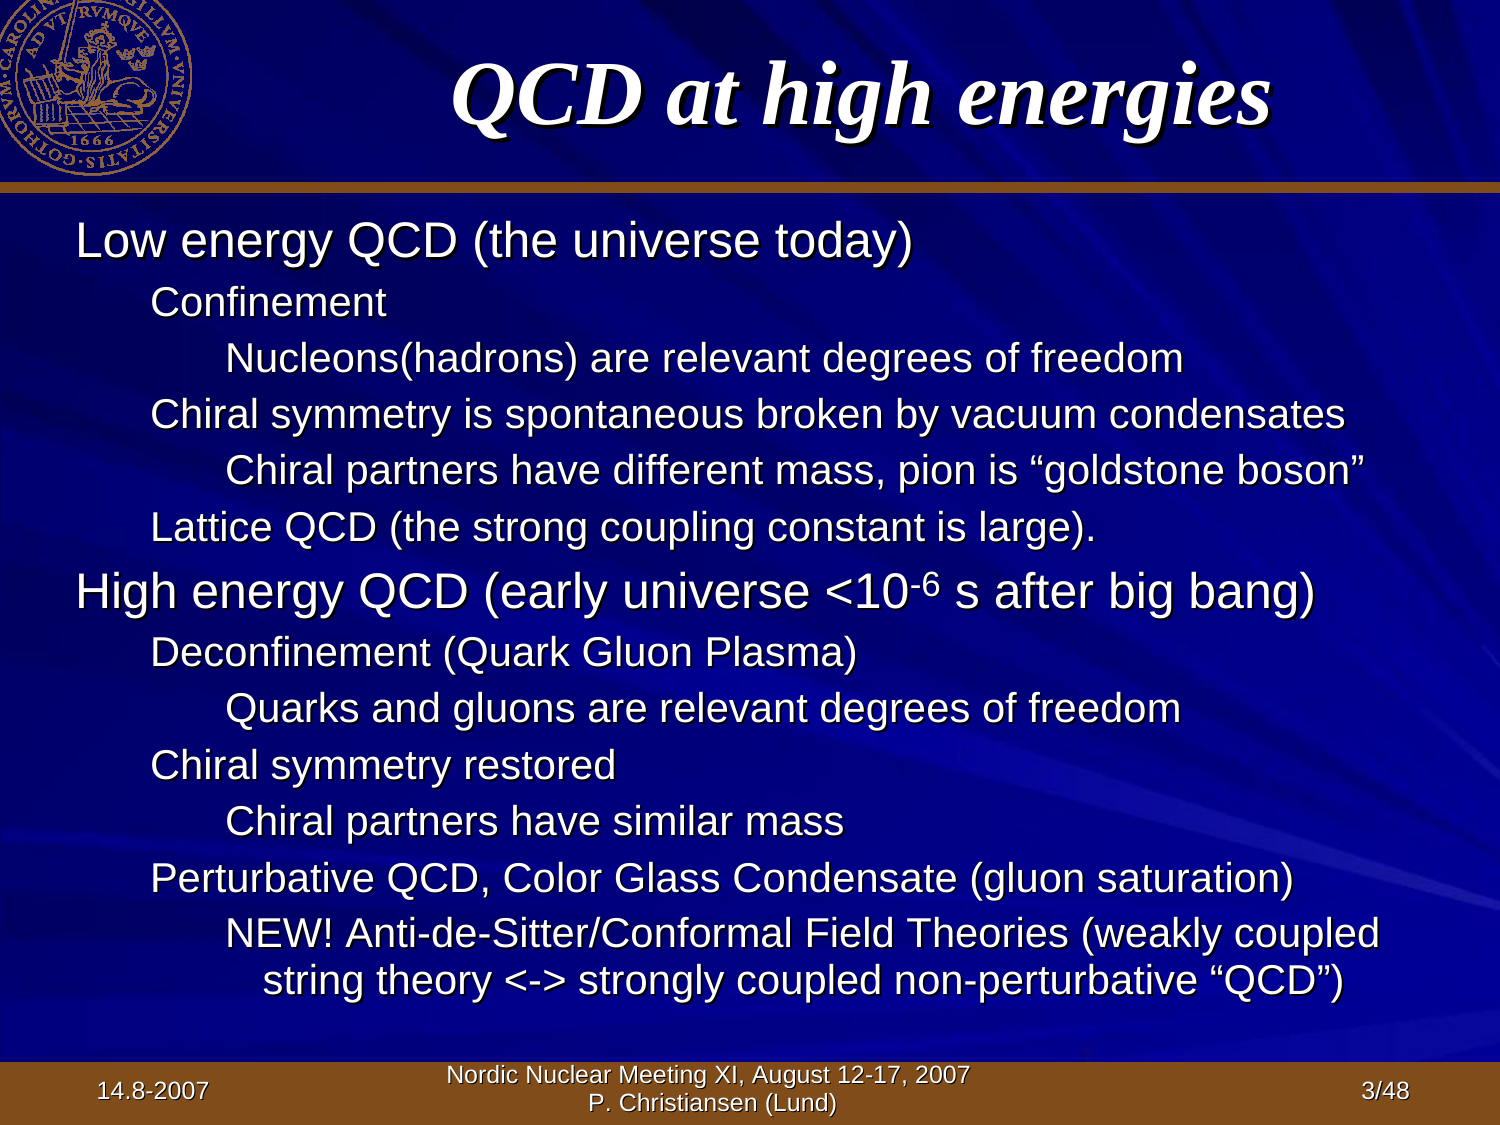

# QCD at high energies
Low energy QCD (the universe today)
Confinement
Nucleons(hadrons) are relevant degrees of freedom
Chiral symmetry is spontaneous broken by vacuum condensates
Chiral partners have different mass, pion is “goldstone boson”
Lattice QCD (the strong coupling constant is large).
High energy QCD (early universe <10-6 s after big bang)
Deconfinement (Quark Gluon Plasma)
Quarks and gluons are relevant degrees of freedom
Chiral symmetry restored
Chiral partners have similar mass
Perturbative QCD, Color Glass Condensate (gluon saturation)
NEW! Anti-de-Sitter/Conformal Field Theories (weakly coupled string theory <-> strongly coupled non-perturbative “QCD”)
3